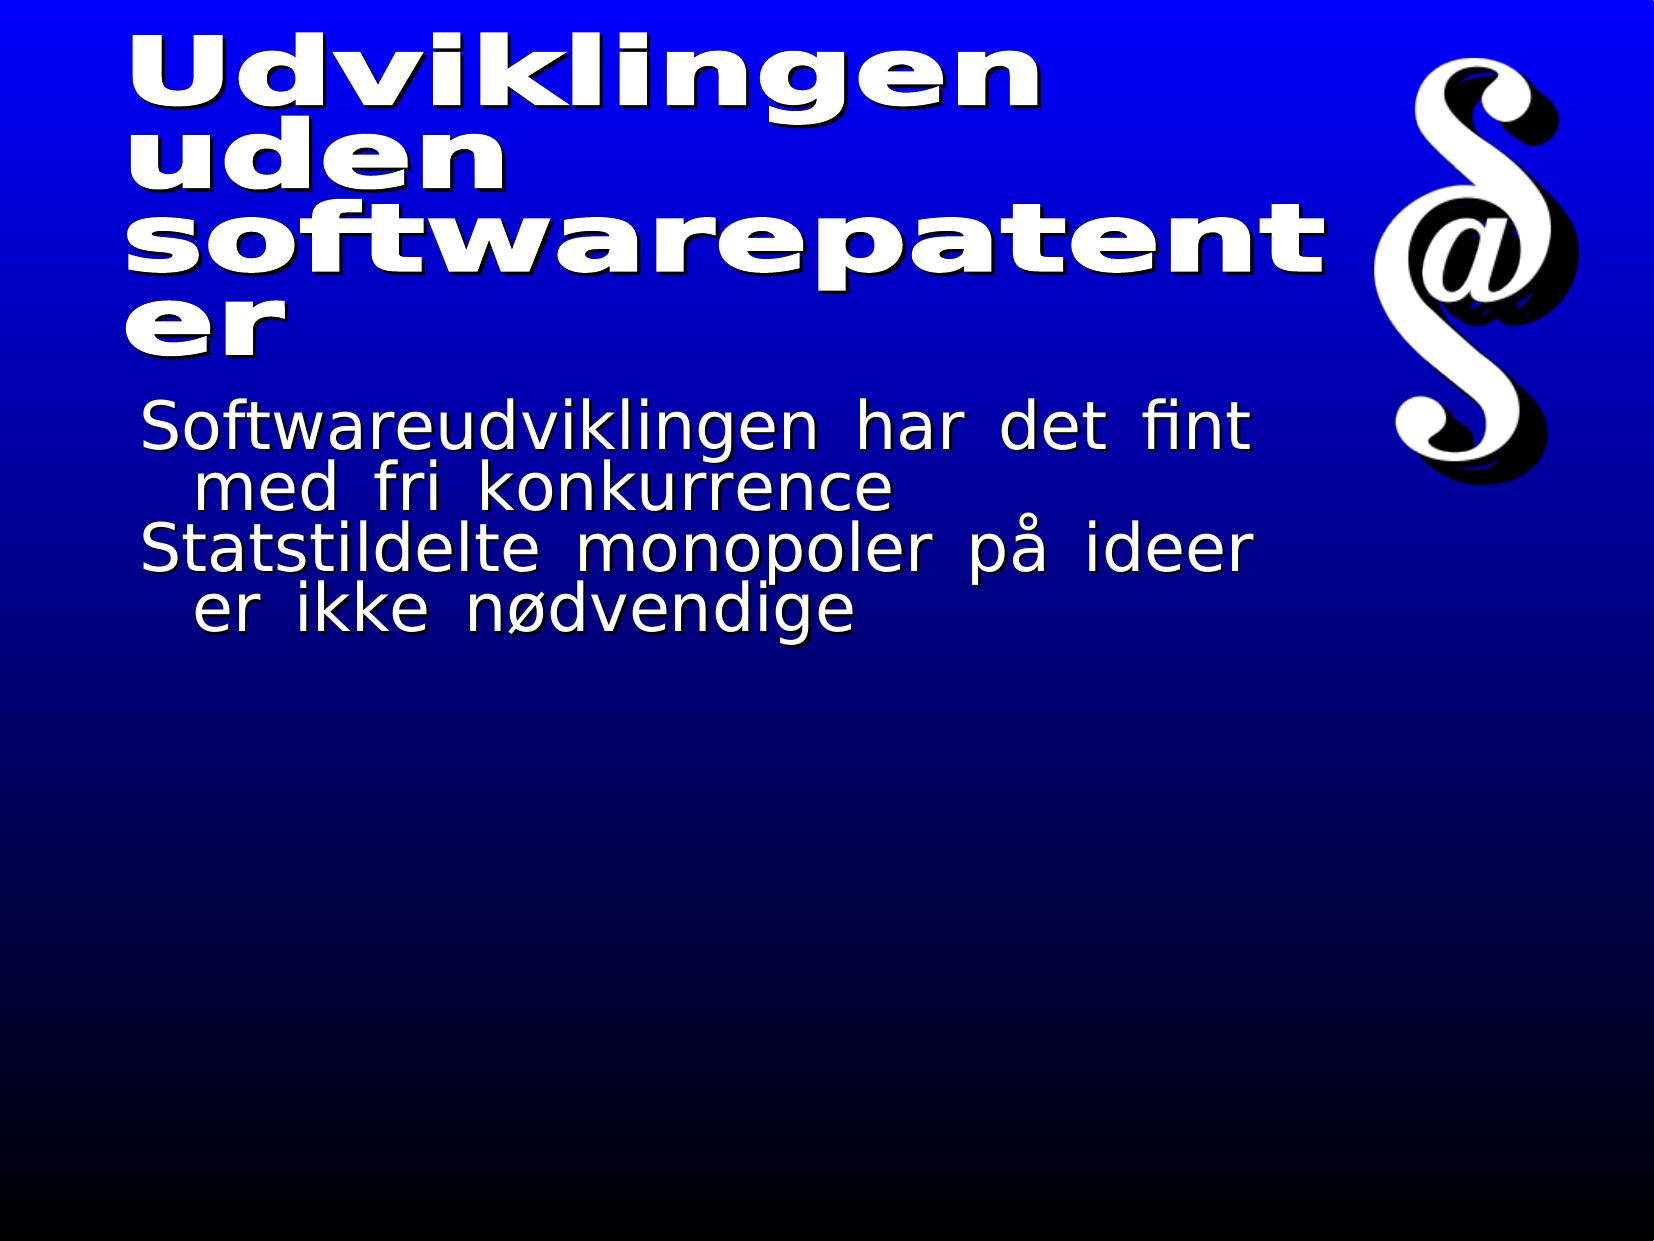

# Udviklingen uden softwarepatenter
Softwareudviklingen har det fint med fri konkurrence
Statstildelte monopoler på ideer er ikke nødvendige